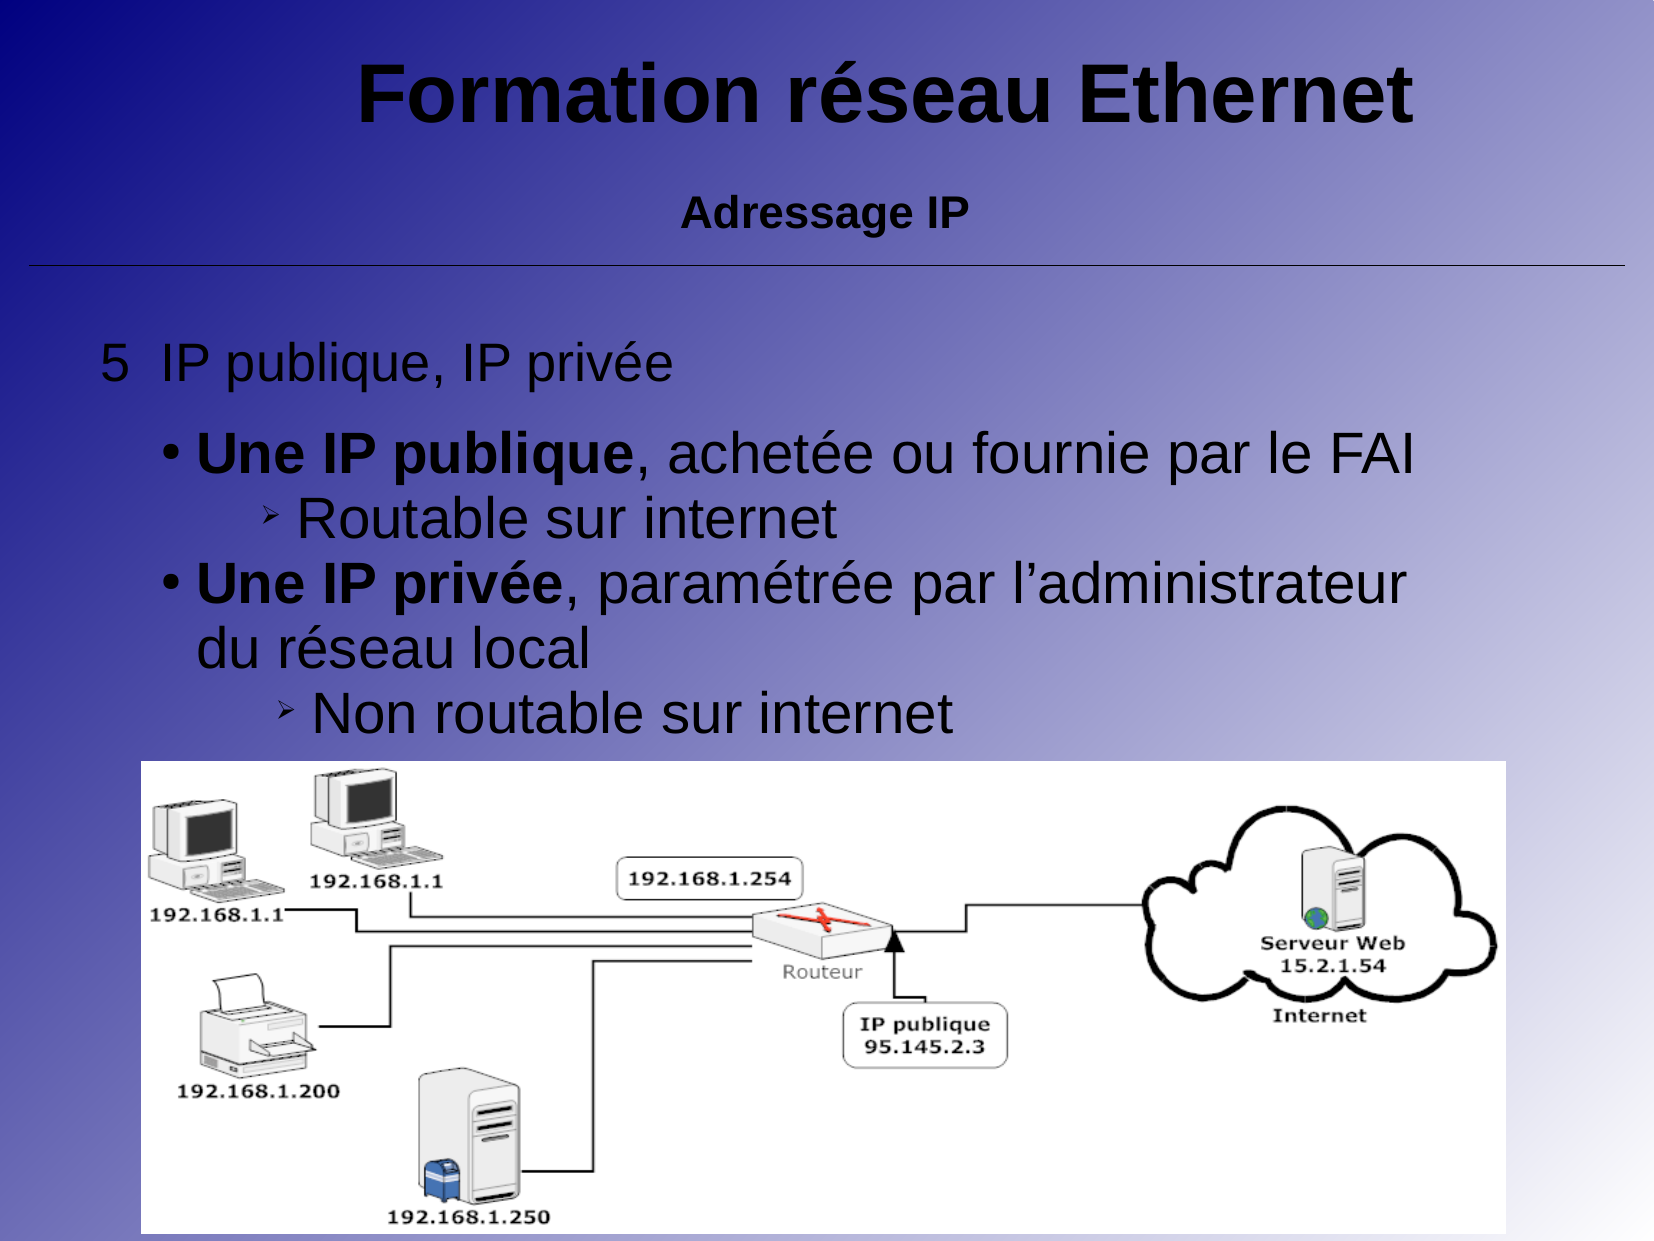

Formation réseau Ethernet
Adressage IP
5 IP publique, IP privée
Une IP publique, achetée ou fournie par le FAI
Routable sur internet
Une IP privée, paramétrée par l’administrateur
du réseau local
Non routable sur internet